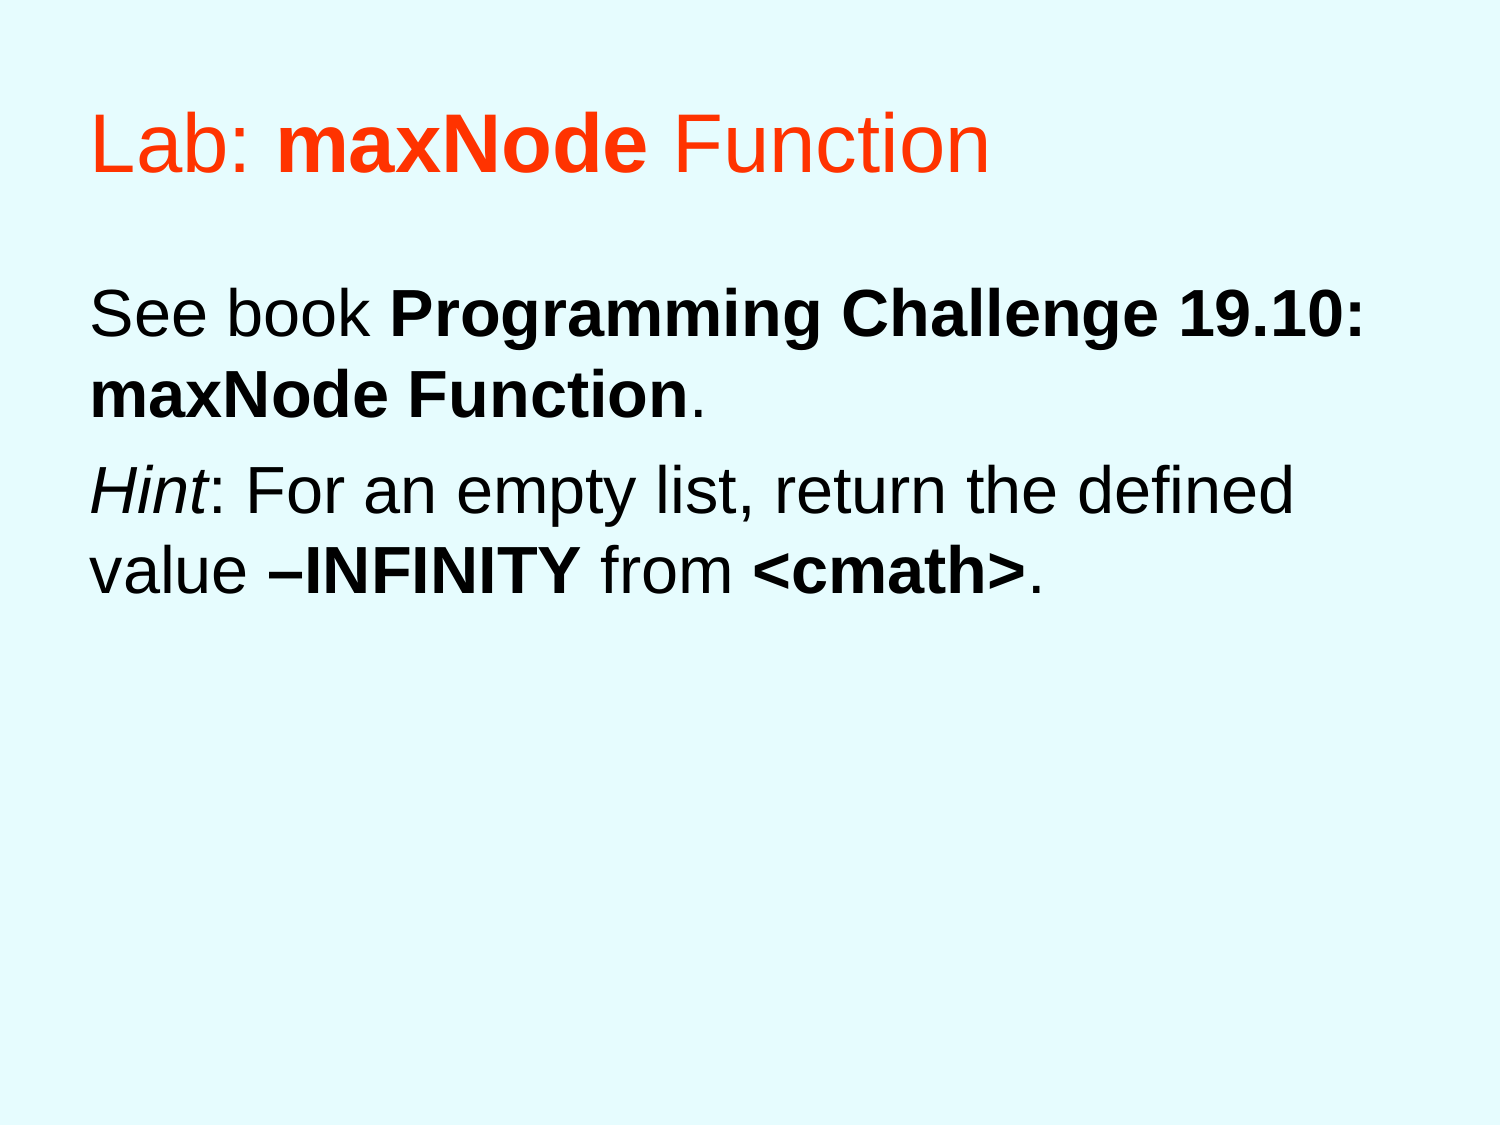

# Lab: maxNode Function
See book Programming Challenge 19.10: maxNode Function.
Hint: For an empty list, return the defined value –INFINITY from <cmath>.